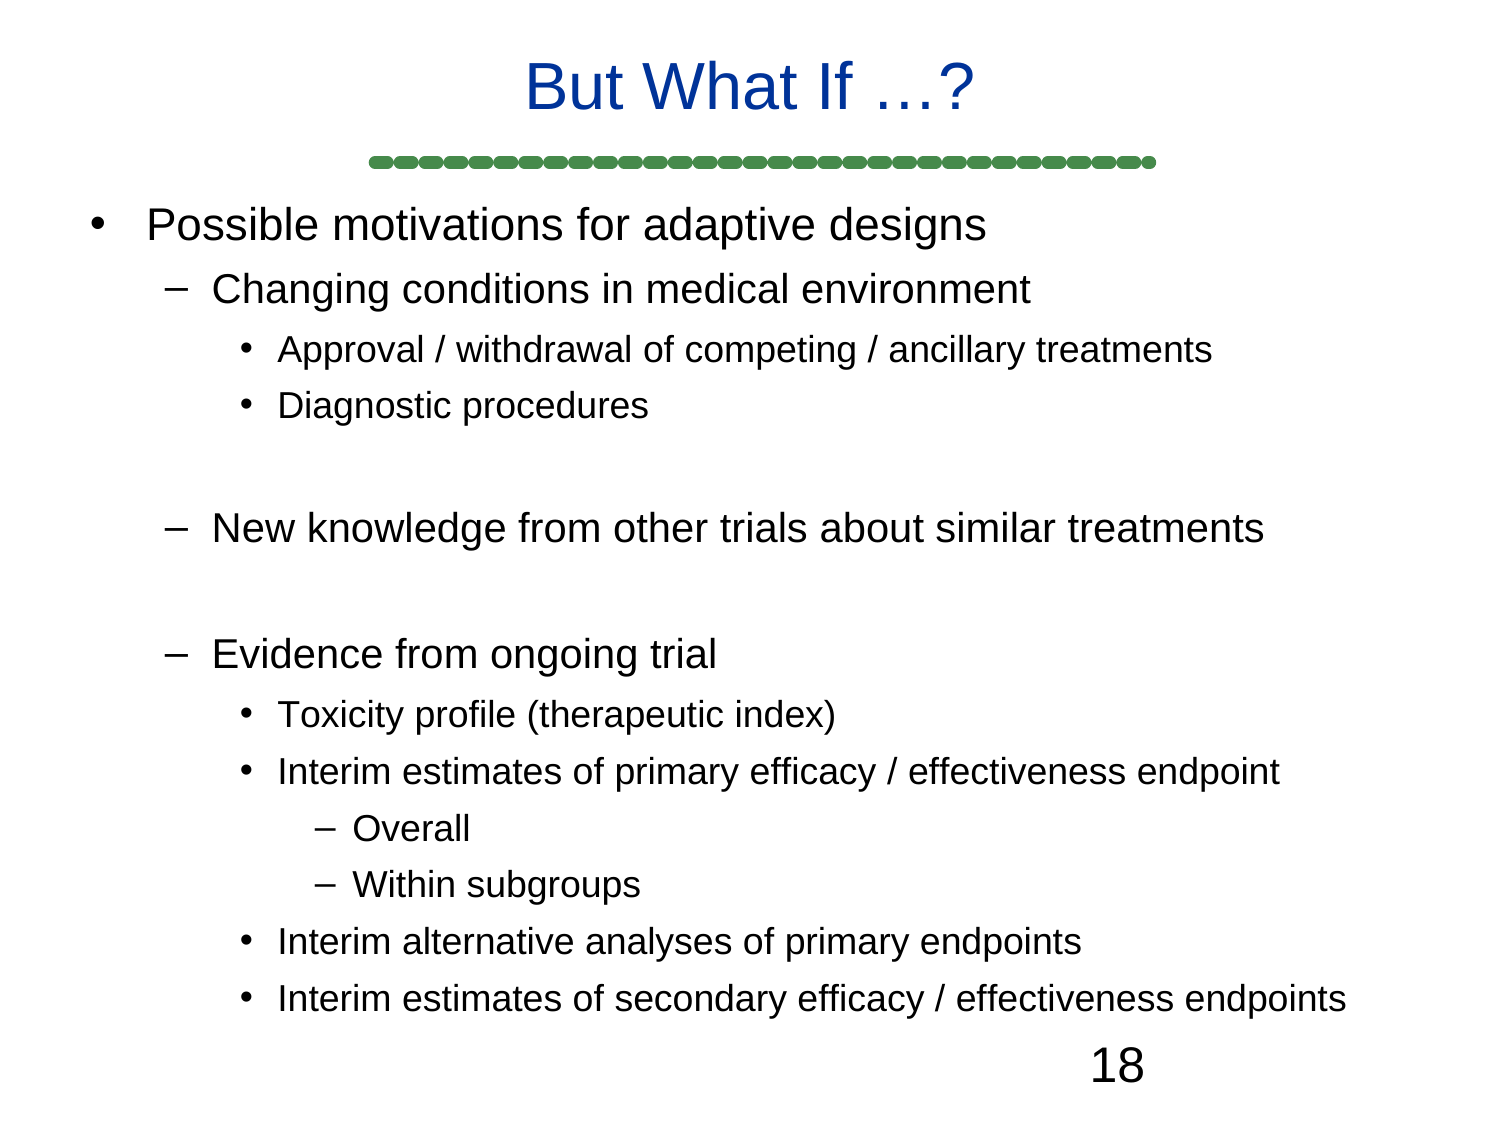

# But What If …?
Possible motivations for adaptive designs
Changing conditions in medical environment
Approval / withdrawal of competing / ancillary treatments
Diagnostic procedures
New knowledge from other trials about similar treatments
Evidence from ongoing trial
Toxicity profile (therapeutic index)
Interim estimates of primary efficacy / effectiveness endpoint
Overall
Within subgroups
Interim alternative analyses of primary endpoints
Interim estimates of secondary efficacy / effectiveness endpoints
18